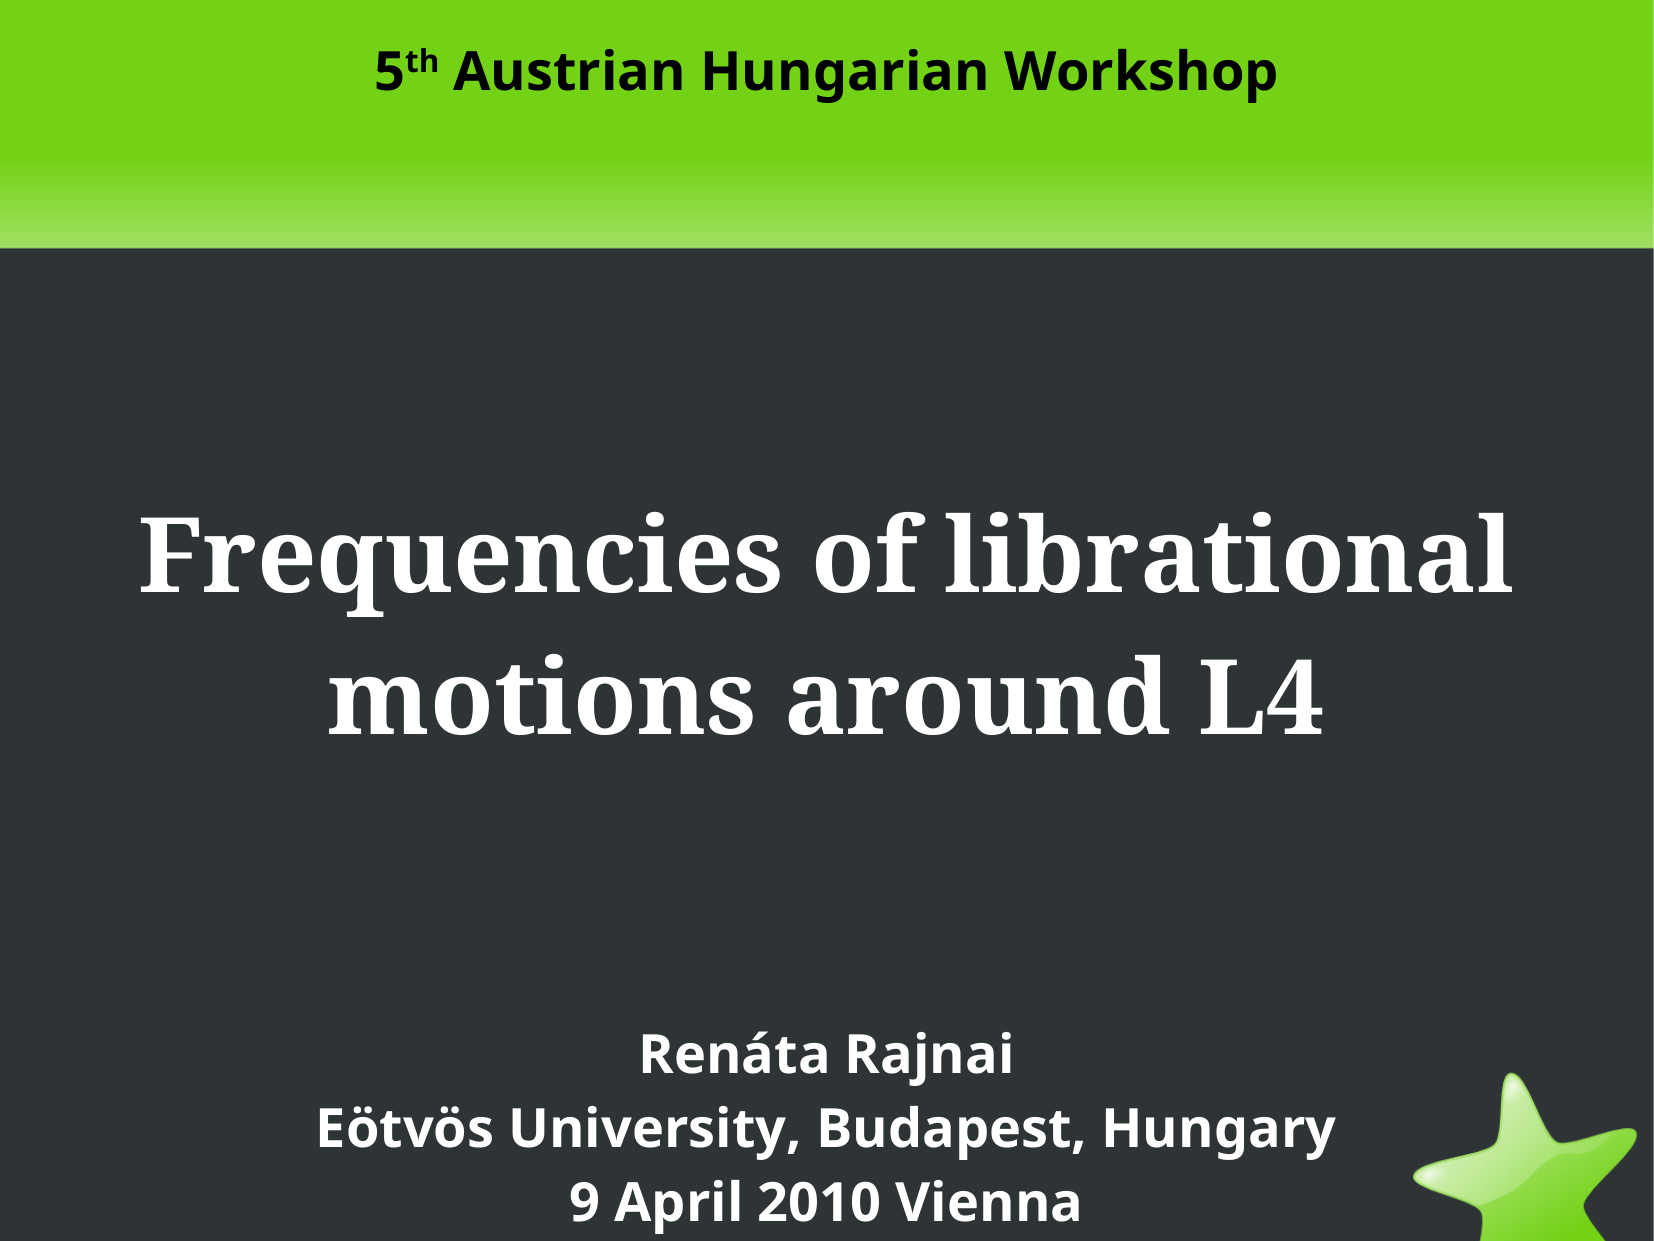

# 5th Austrian Hungarian Workshop Frequencies of librational motions around L4 Renáta Rajnai Eötvös University, Budapest, Hungary 9 April 2010 Vienna